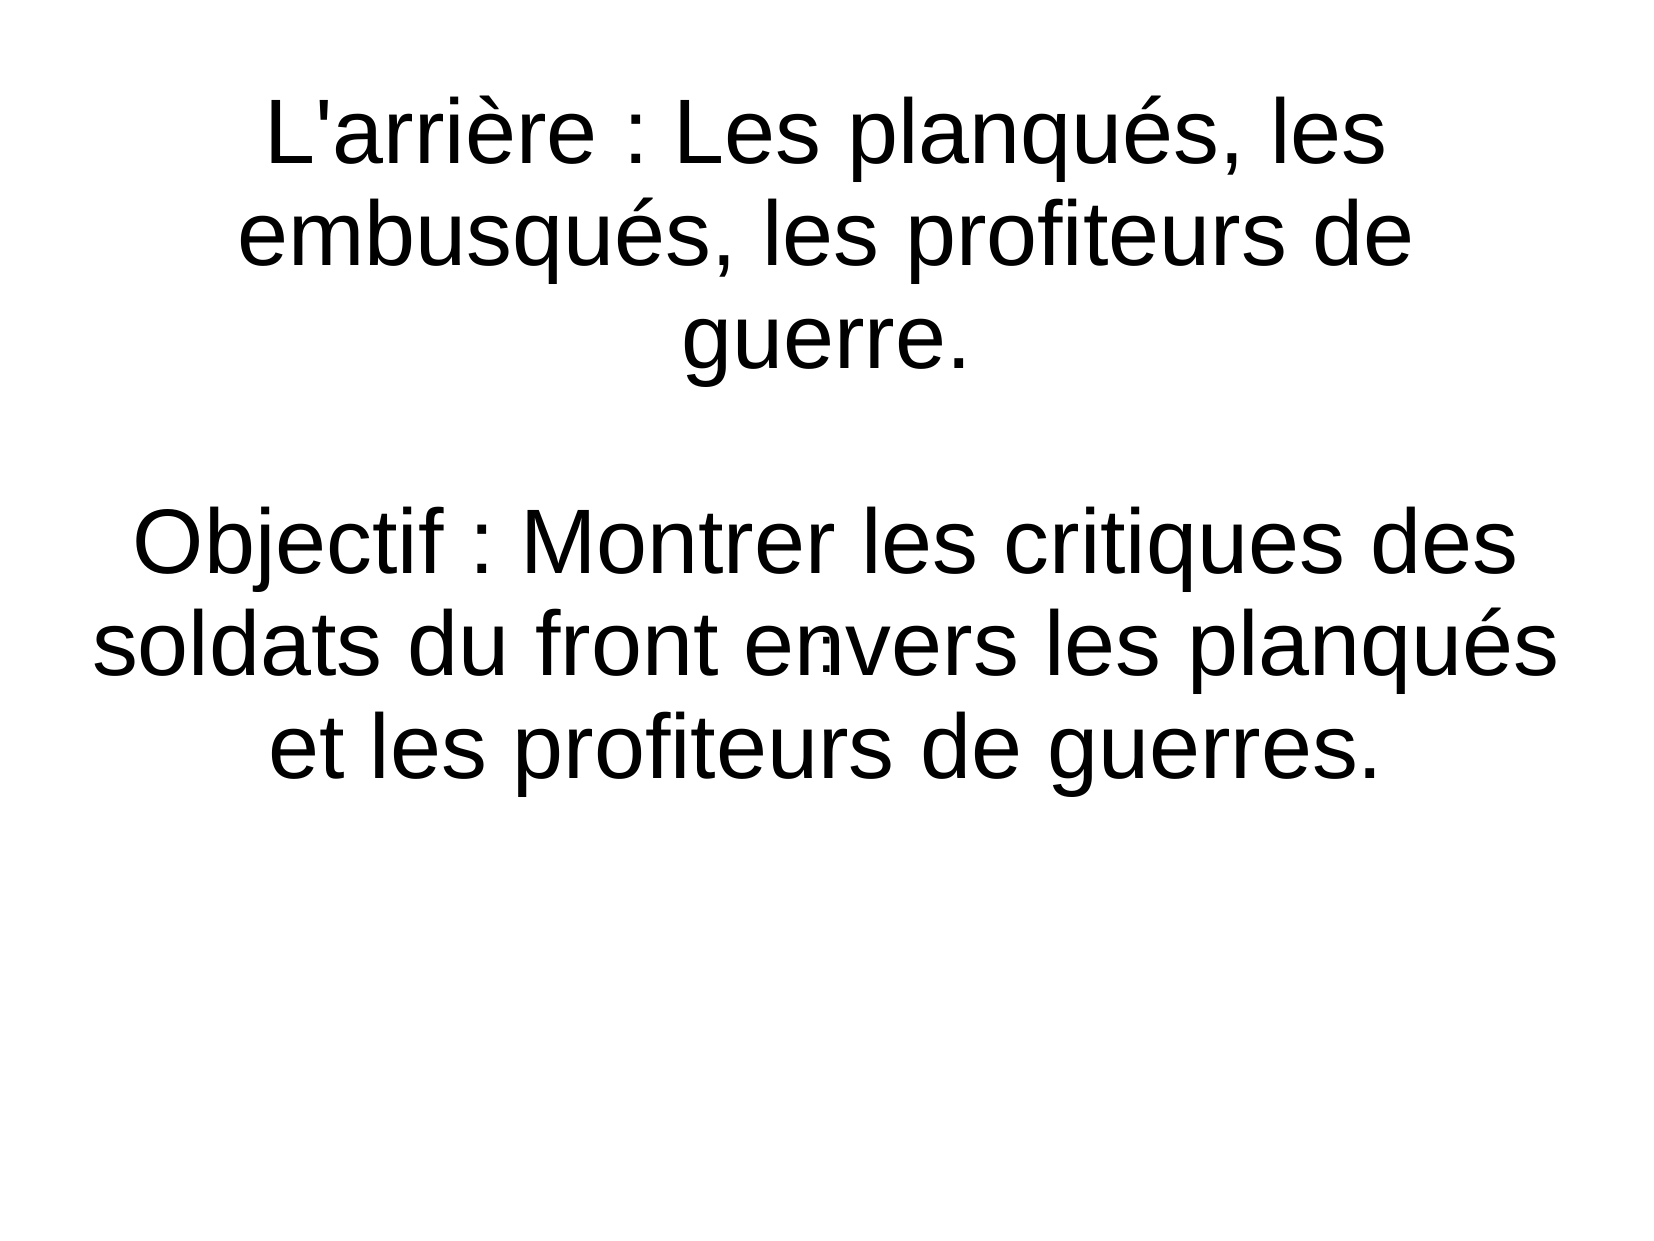

# L'arrière : Les planqués, les embusqués, les profiteurs de guerre. Objectif : Montrer les critiques des soldats du front envers les planqués et les profiteurs de guerres.
 :